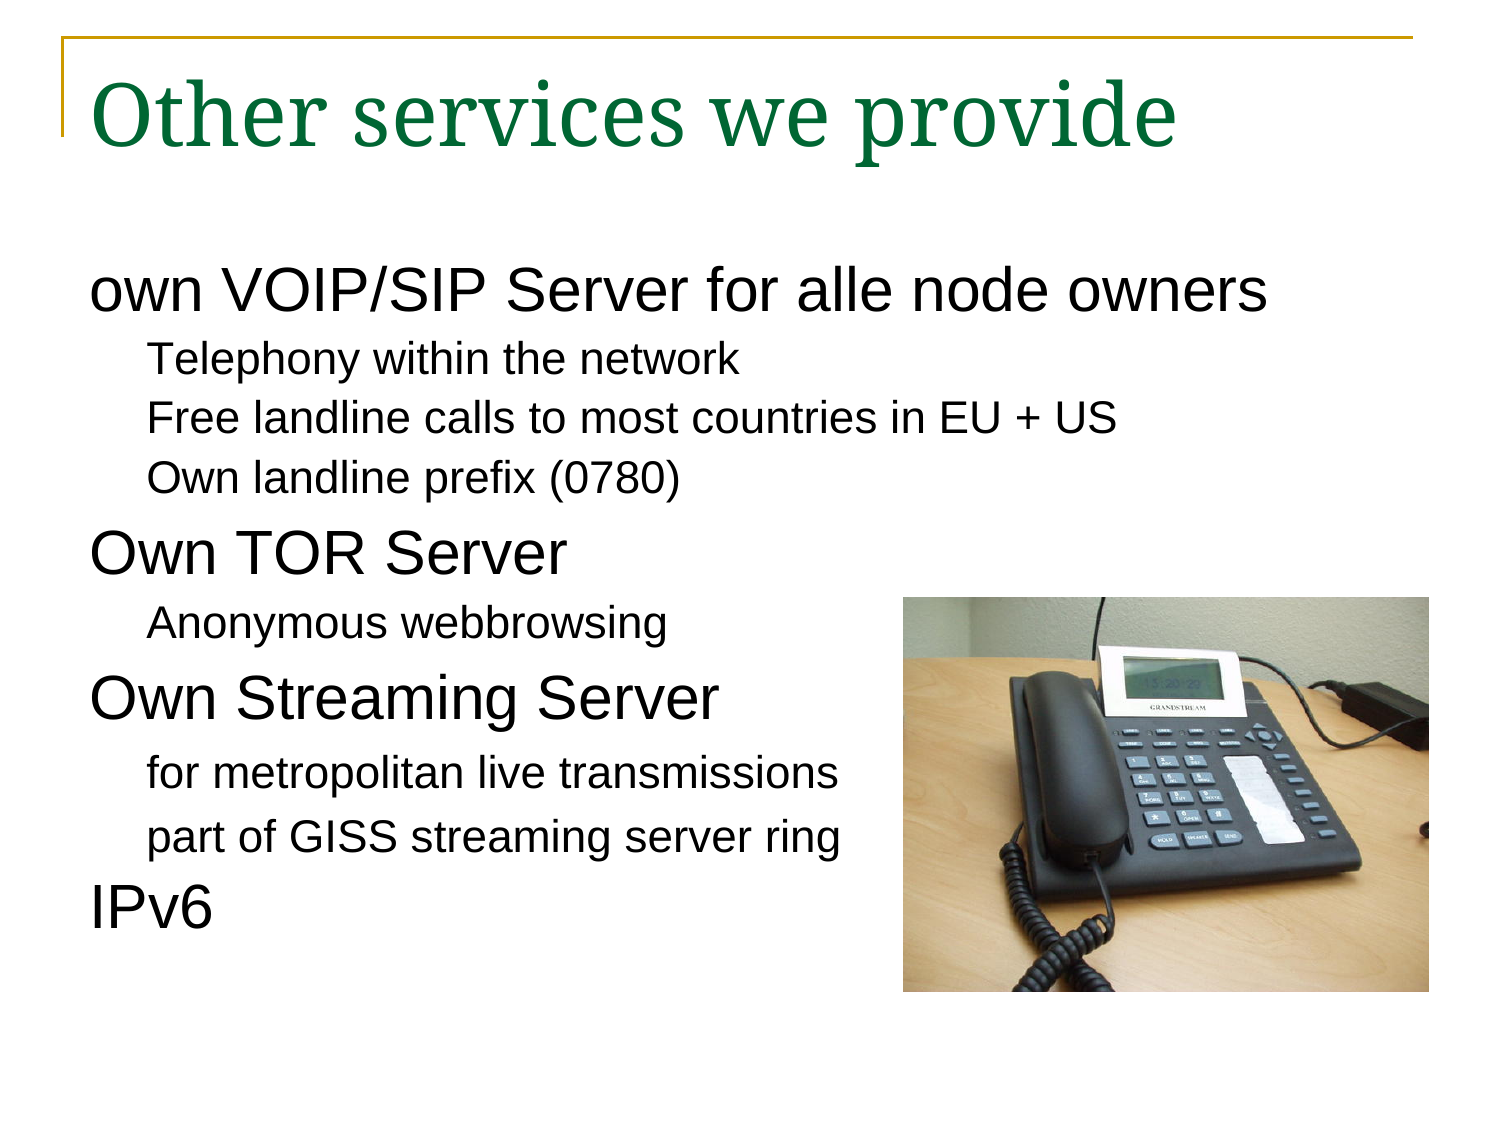

# Other services we provide
own VOIP/SIP Server for alle node owners
Telephony within the network
Free landline calls to most countries in EU + US
Own landline prefix (0780)
Own TOR Server
Anonymous webbrowsing
Own Streaming Server
for metropolitan live transmissions
part of GISS streaming server ring
IPv6